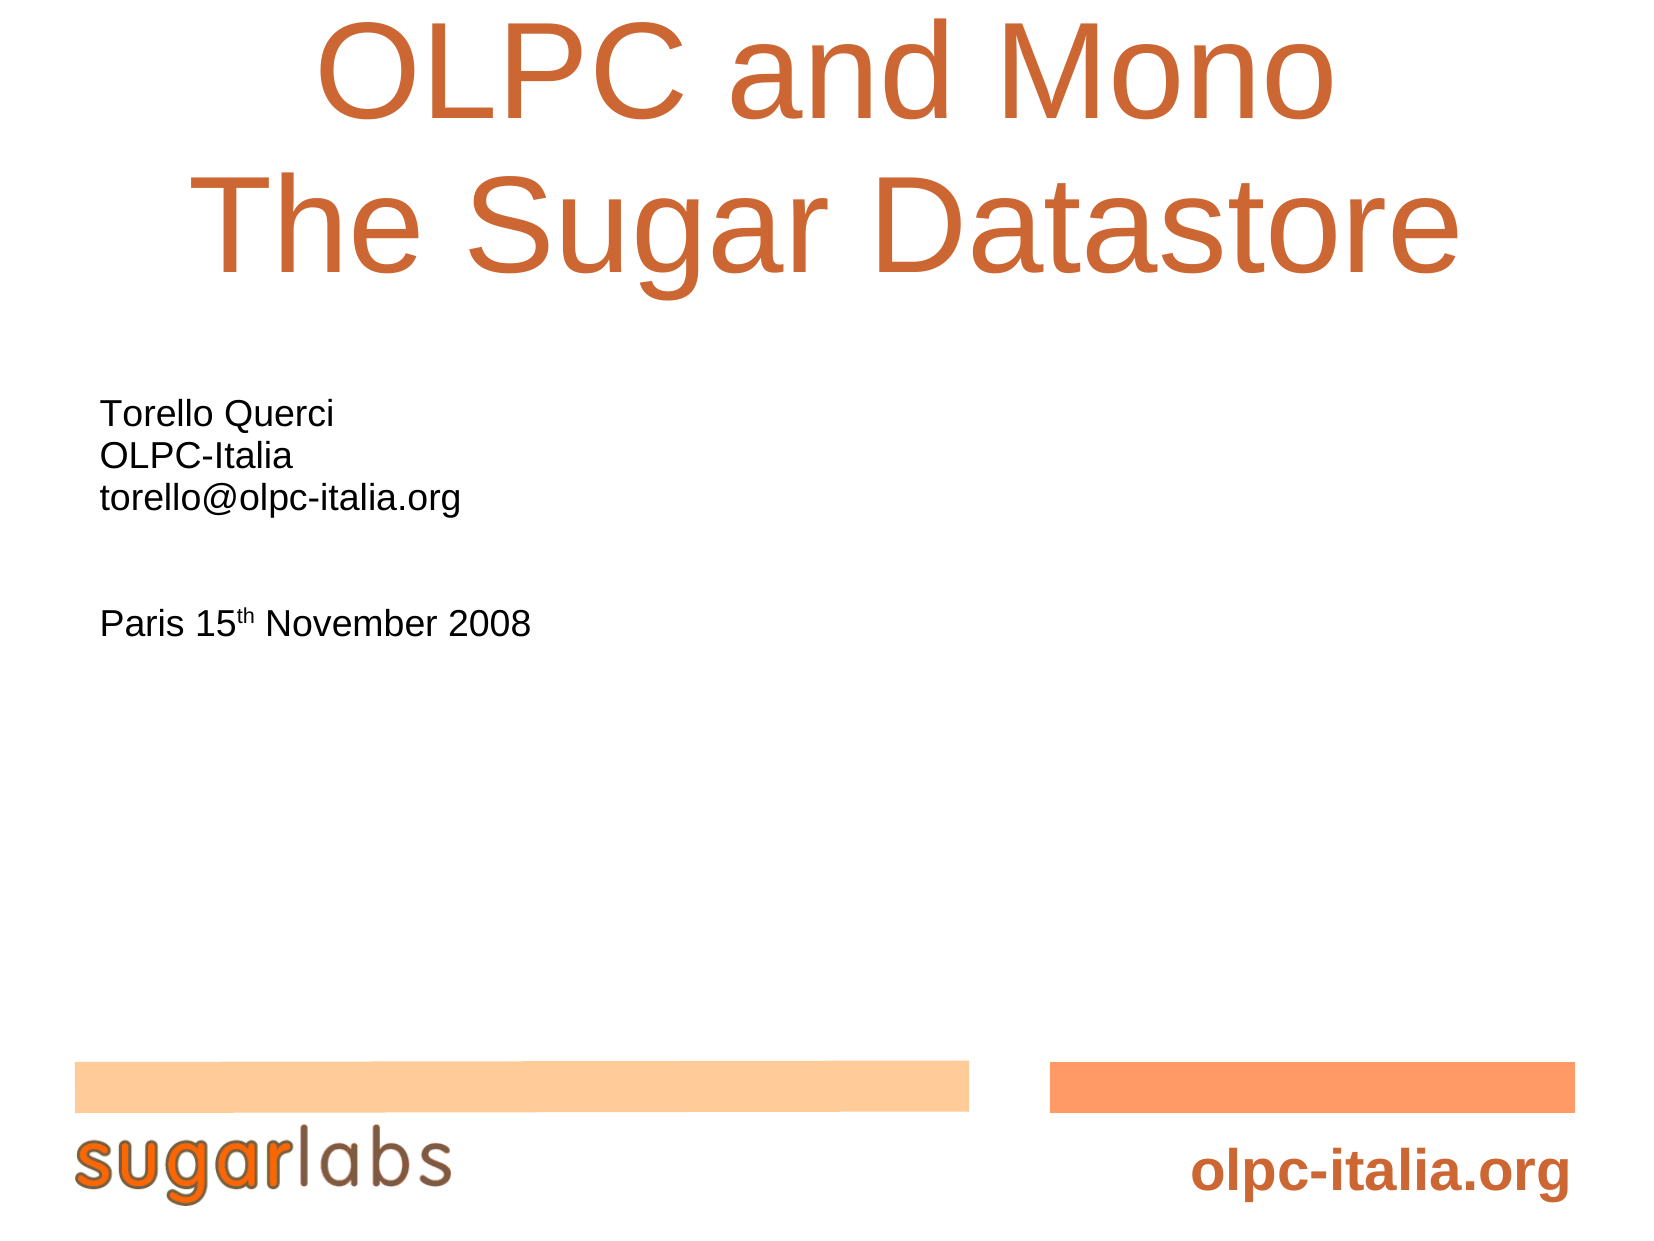

# OLPC and Mono The Sugar Datastore
Torello Querci
OLPC-Italia
torello@olpc-italia.org
Paris 15th November 2008